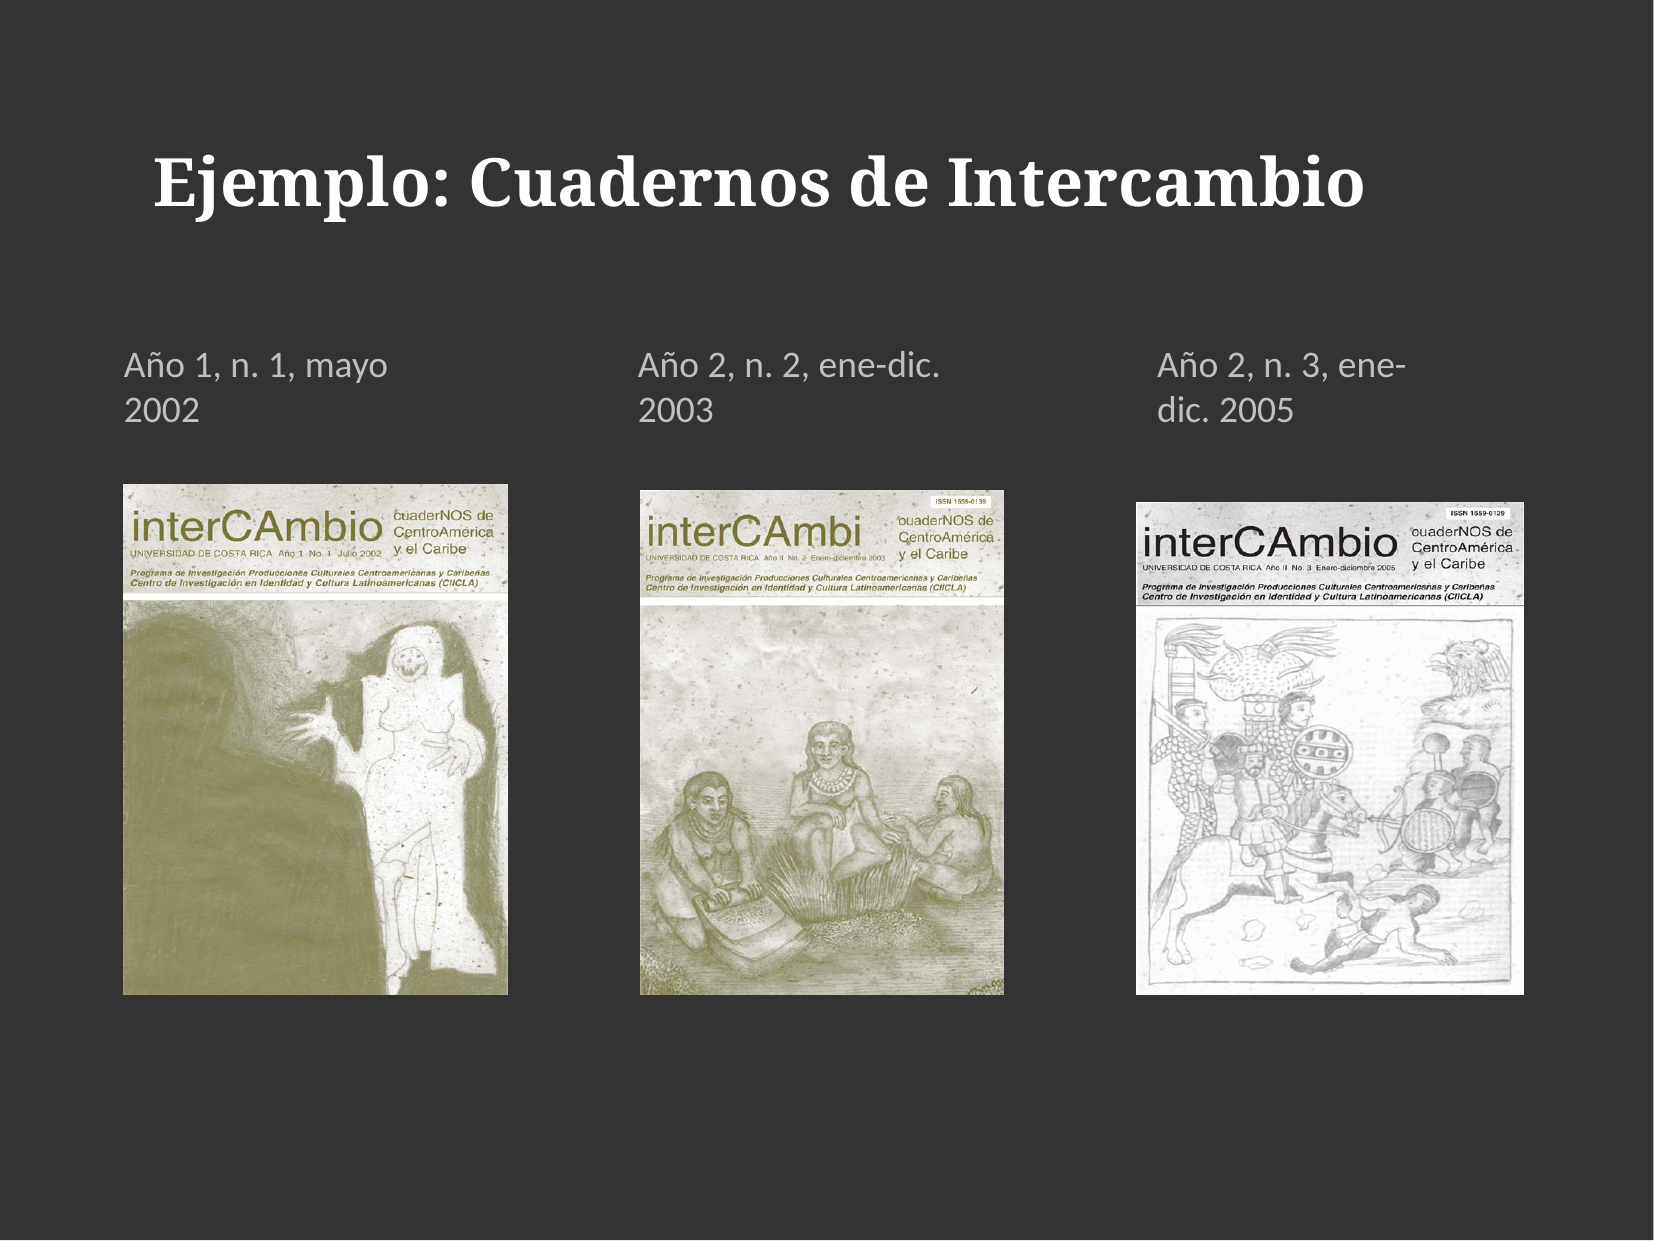

# Ejemplo: Cuadernos de Intercambio
Año 2, n. 2, ene-dic. 2003
Año 2, n. 3, ene-dic. 2005
Año 1, n. 1, mayo 2002